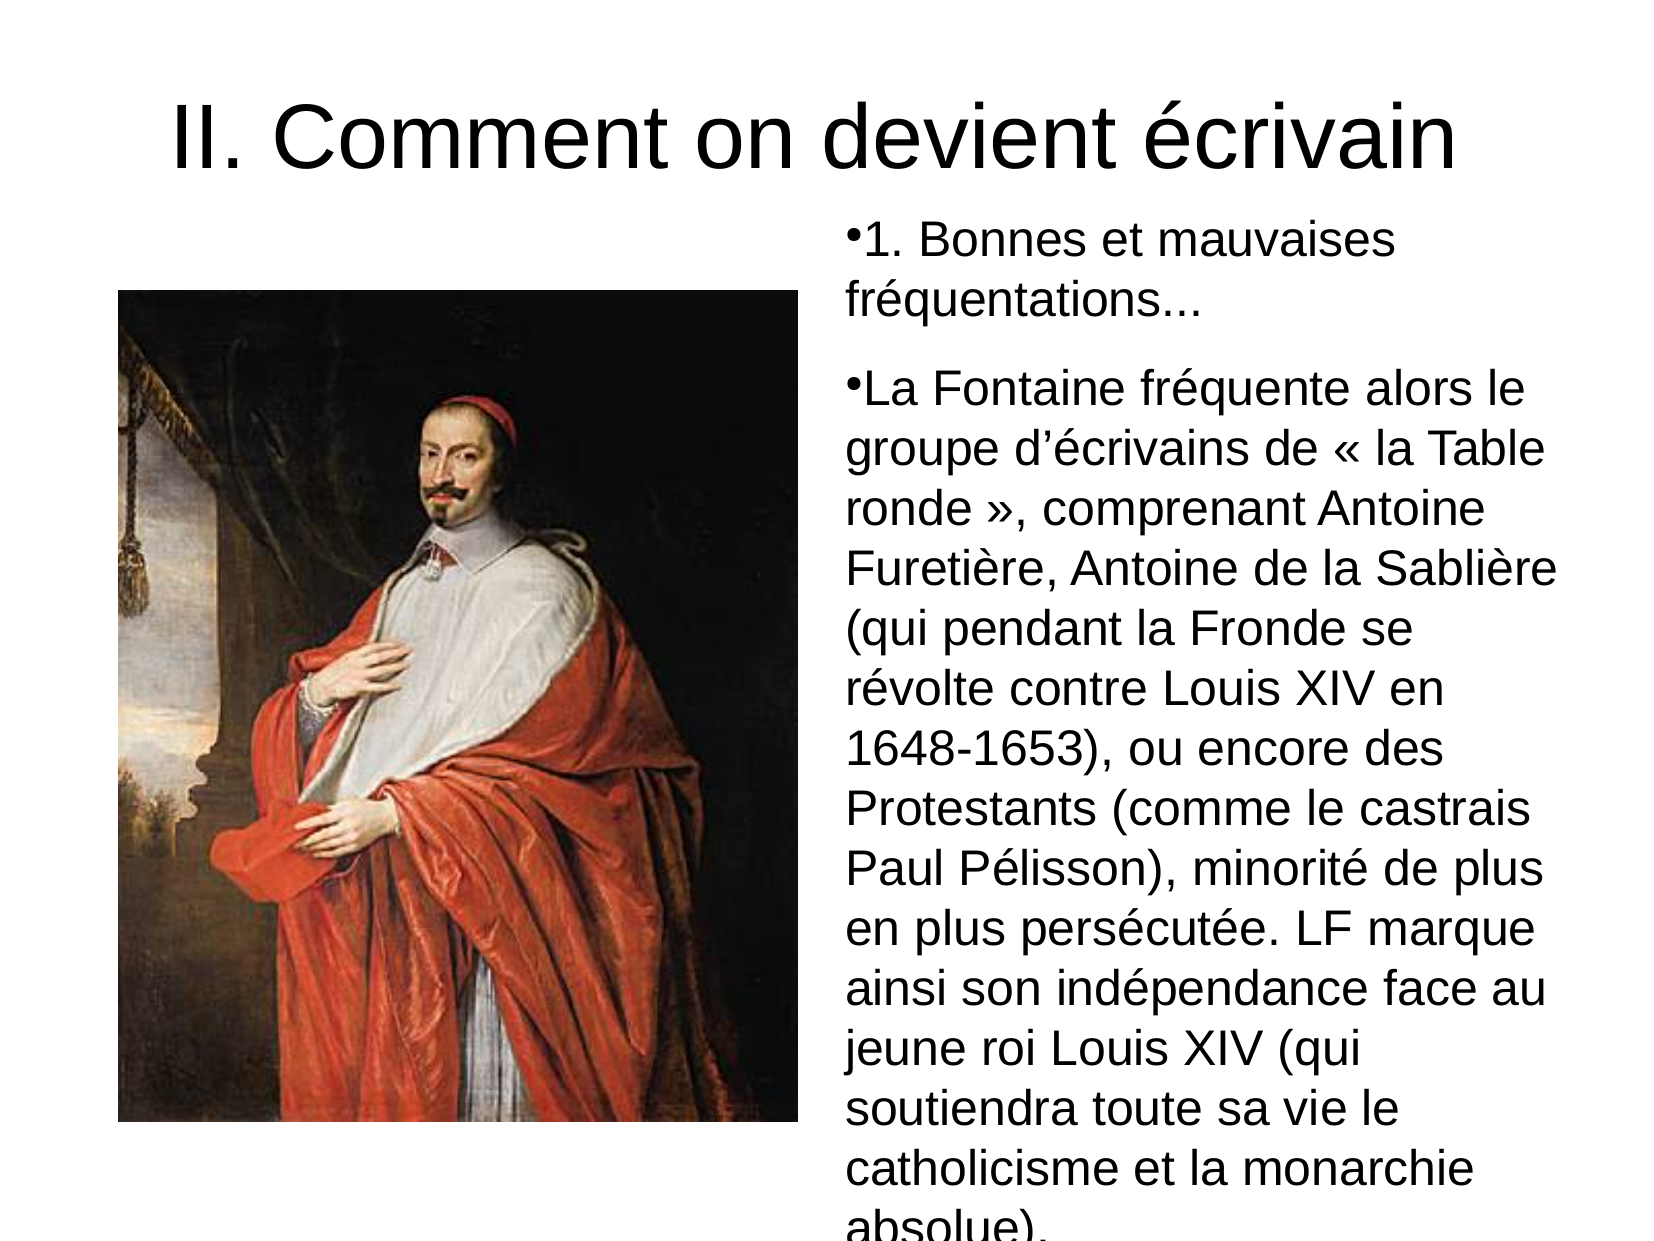

# II. Comment on devient écrivain
1. Bonnes et mauvaises fréquentations...
La Fontaine fréquente alors le groupe d’écrivains de « la Table ronde », comprenant Antoine Furetière, Antoine de la Sablière (qui pendant la Fronde se révolte contre Louis XIV en 1648-1653), ou encore des Protestants (comme le castrais Paul Pélisson), minorité de plus en plus persécutée. LF marque ainsi son indépendance face au jeune roi Louis XIV (qui soutiendra toute sa vie le catholicisme et la monarchie absolue).